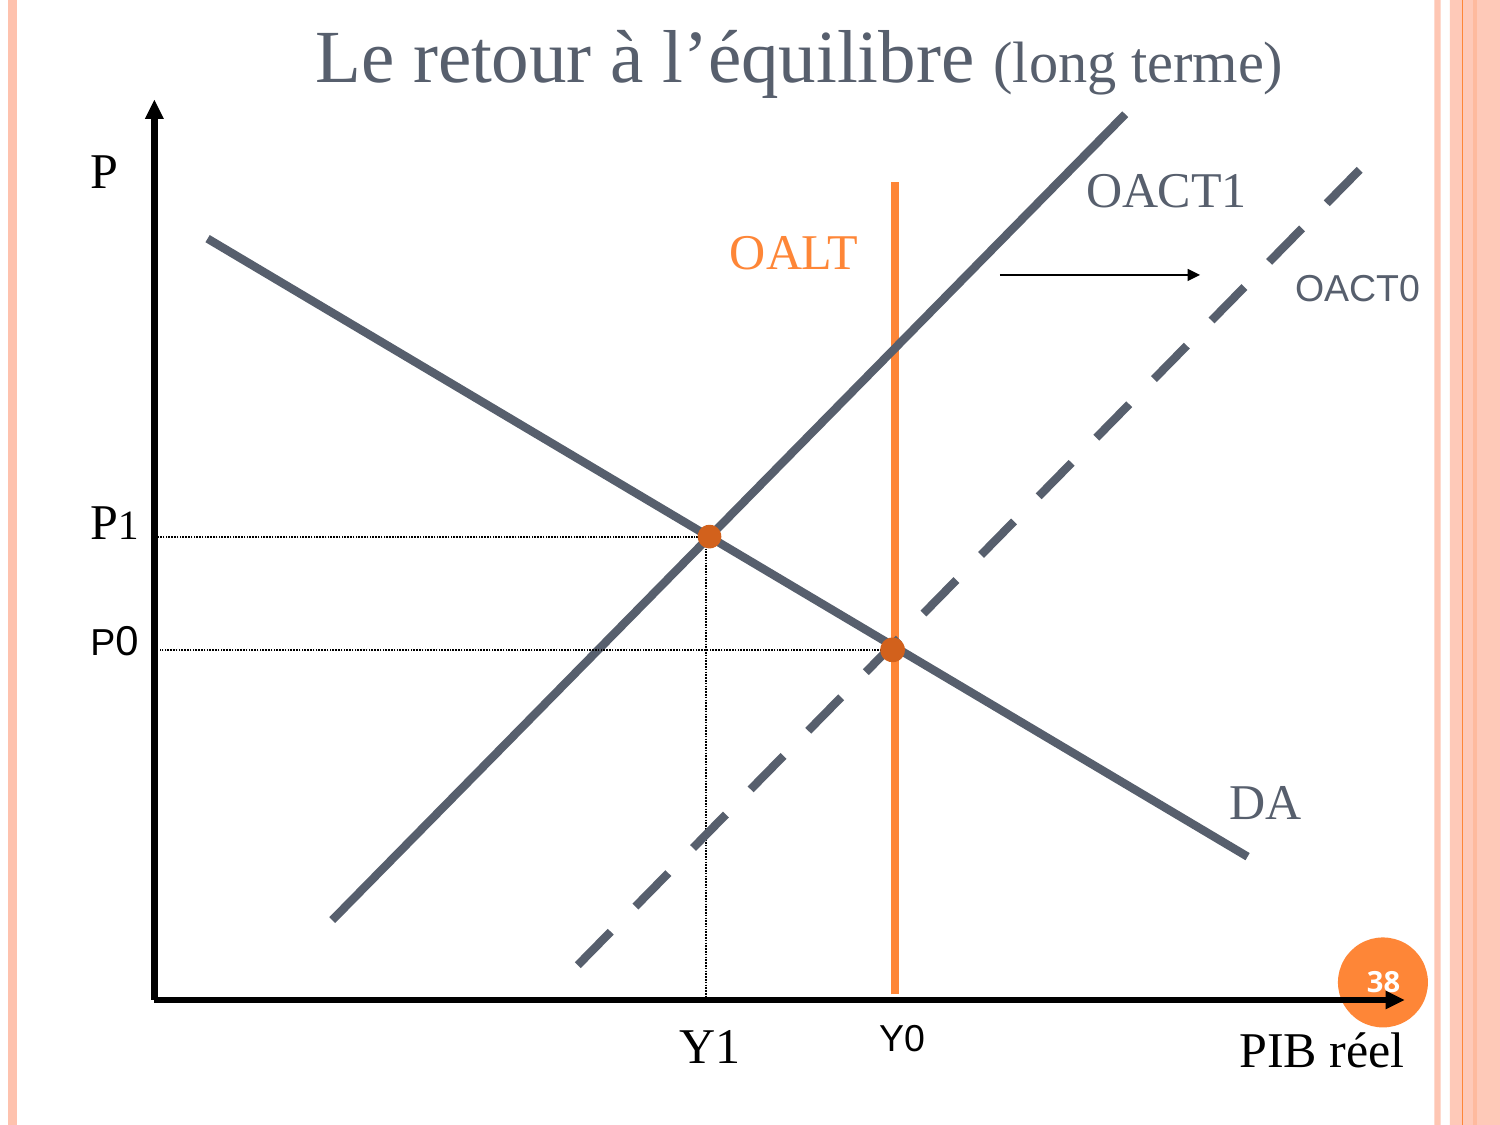

Le retour à l’équilibre (long terme)
P
OACT1
OACT0
P0
Y0
OALT
P1
DA
Y1
PIB réel